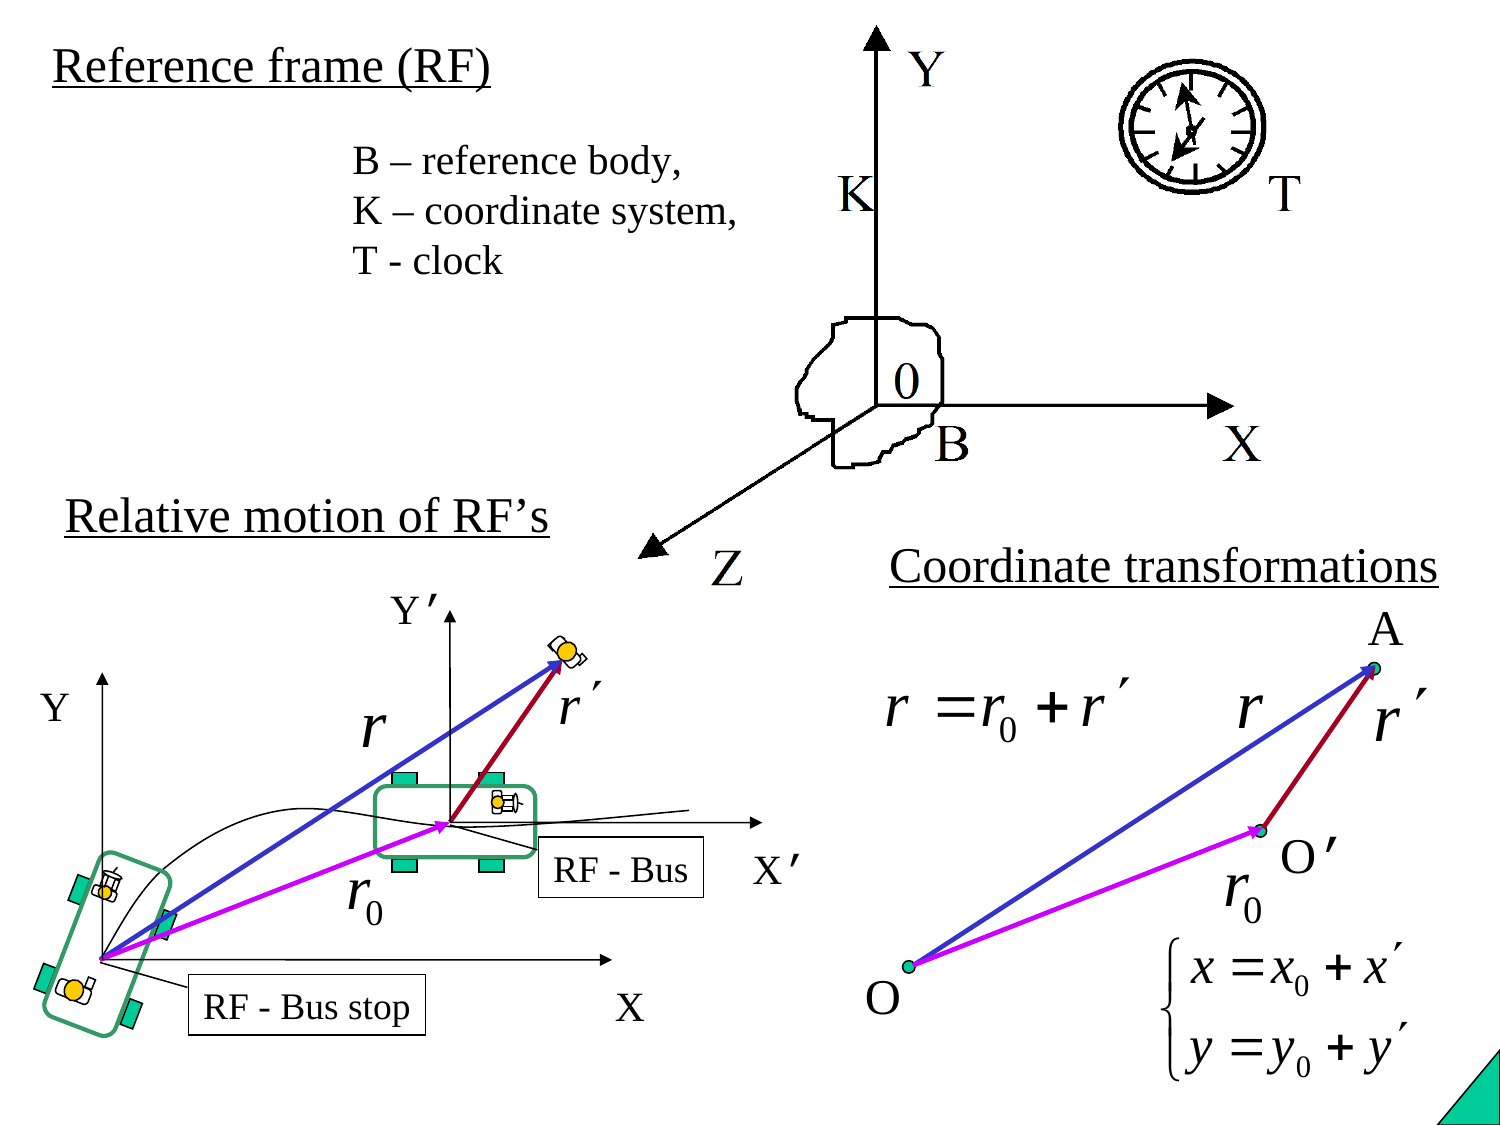

Reference frame (RF)‏
B – reference body,
K – coordinate system,
T - clock
Relative motion of RF’s
Coordinate transformations
Y’
X’
RF - Bus
A
O’
O
Y
X
RF - Bus stop